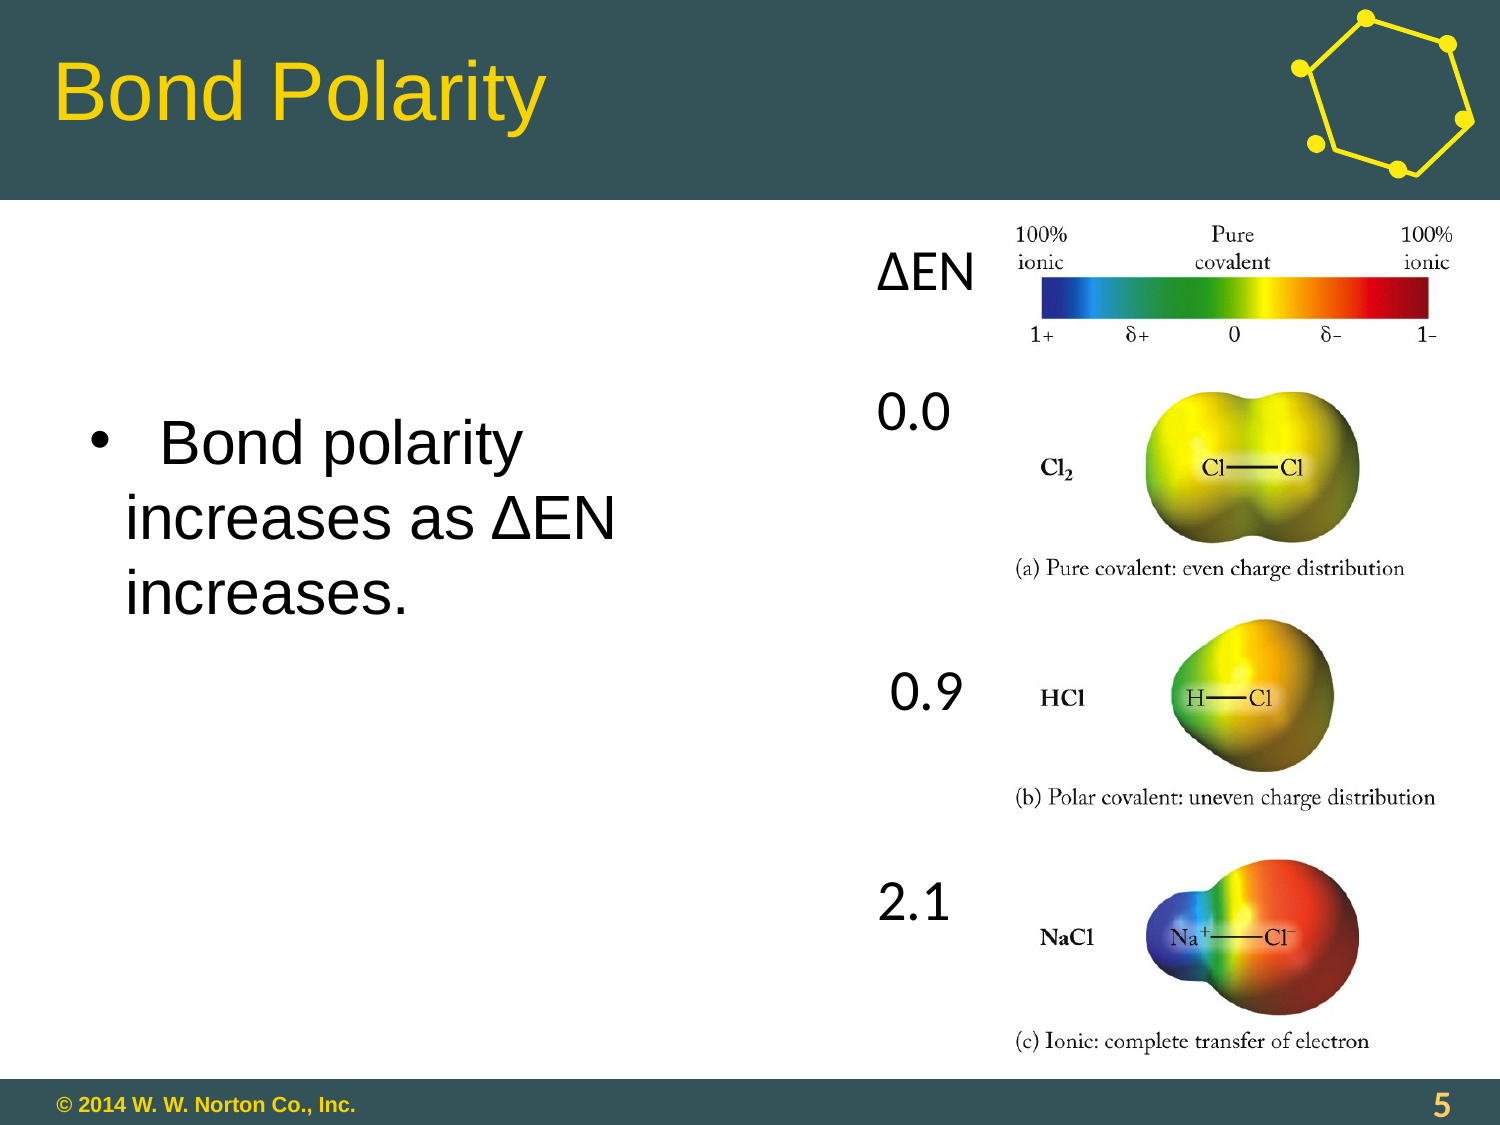

# Bond Polarity
∆EN
0.0
 0.9
2.1
 Bond polarity increases as ∆EN increases.